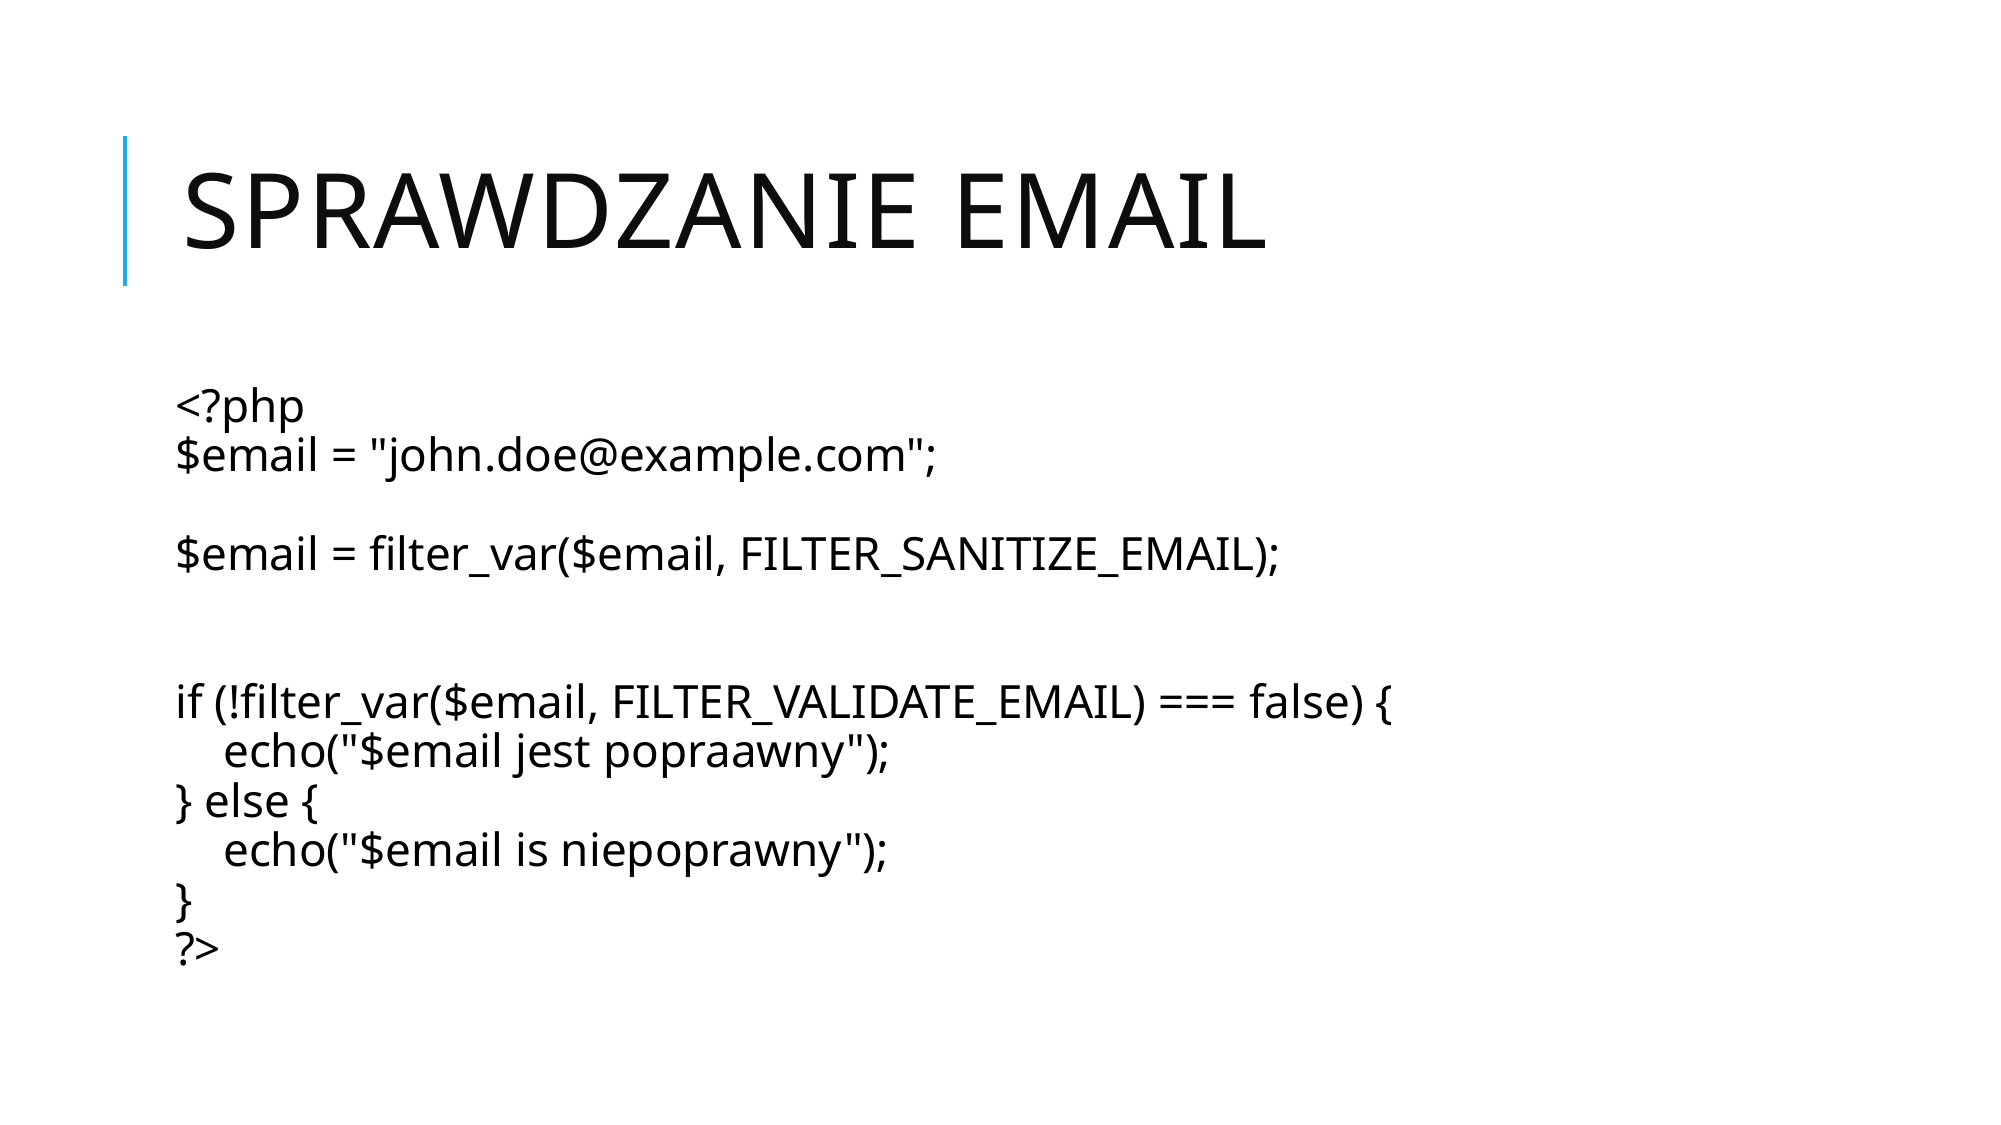

# Sprawdzanie email
<?php
$email = "john.doe@example.com";
$email = filter_var($email, FILTER_SANITIZE_EMAIL);
if (!filter_var($email, FILTER_VALIDATE_EMAIL) === false) {
    echo("$email jest popraawny");
} else {
    echo("$email is niepoprawny");
}
?>